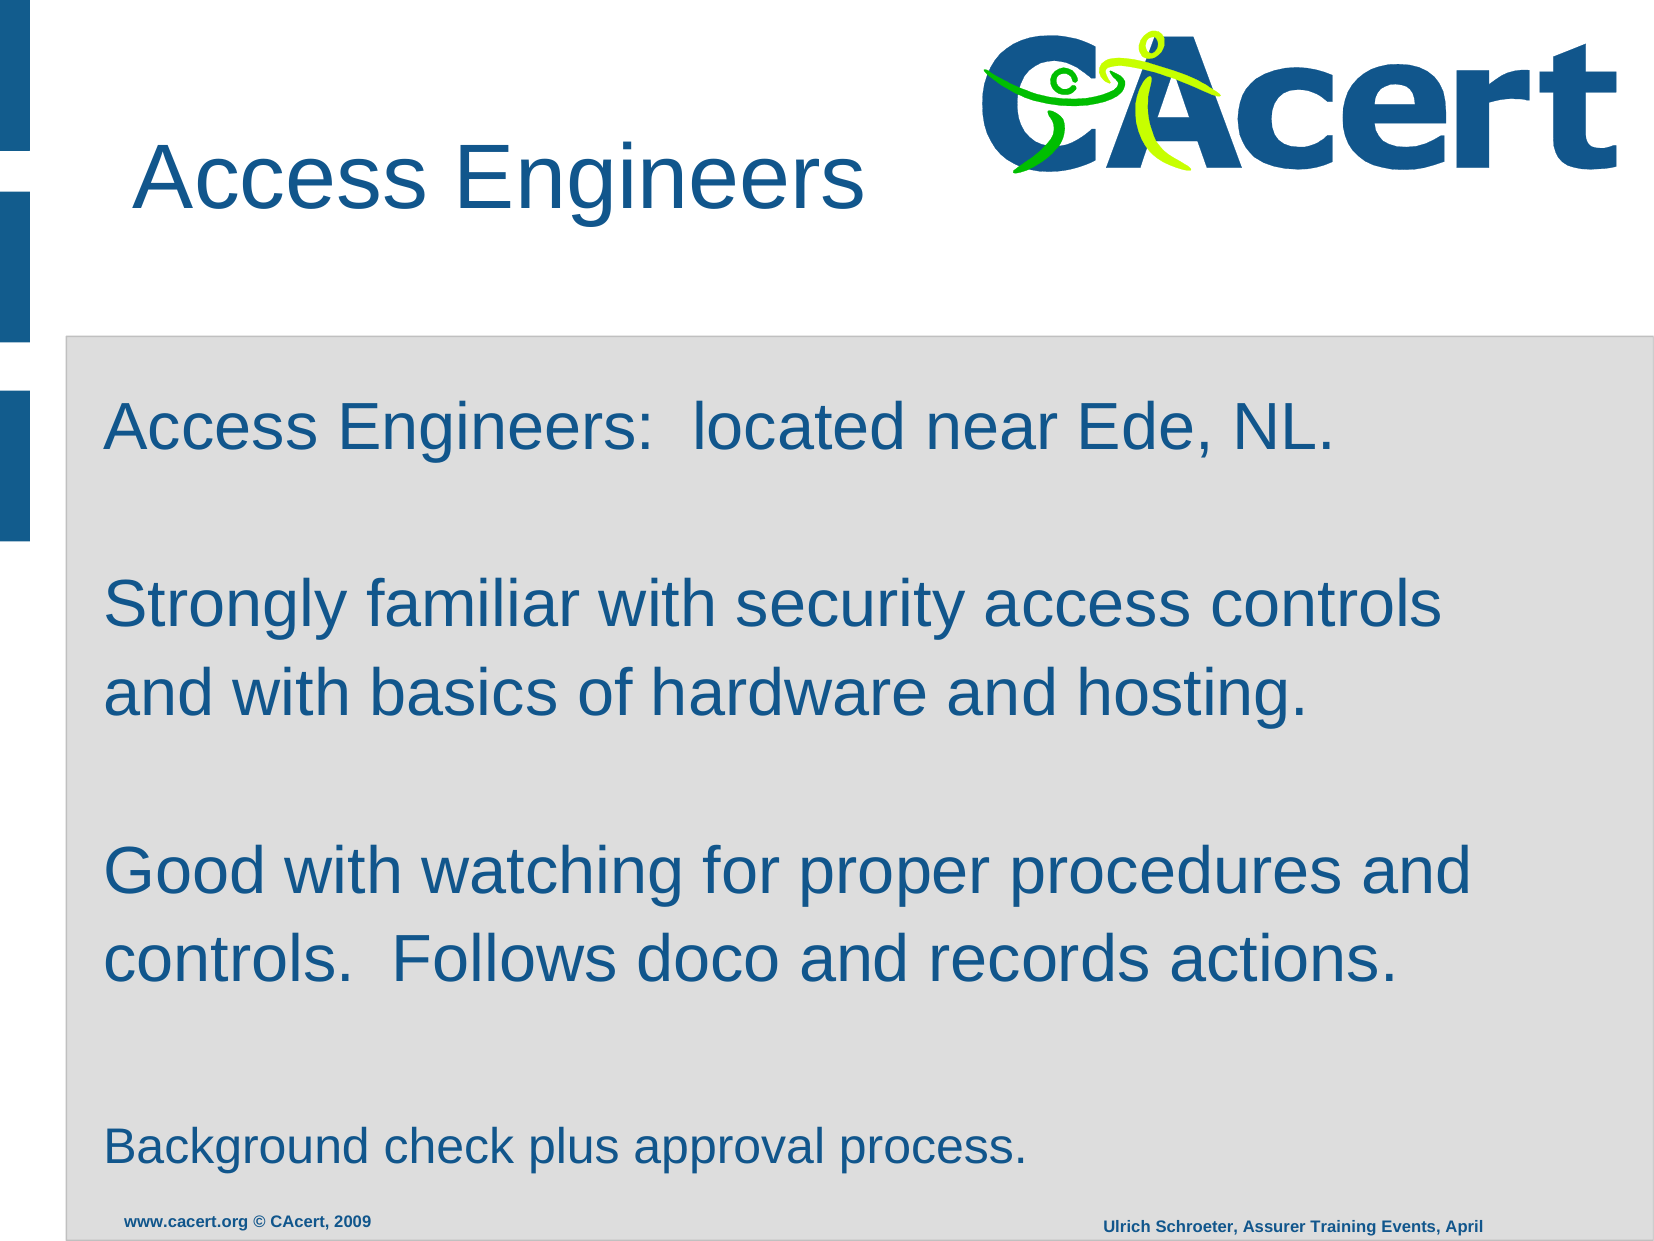

Access Engineers
Access Engineers: located near Ede, NL.
Strongly familiar with security access controls
and with basics of hardware and hosting.
Good with watching for proper procedures and
controls. Follows doco and records actions.
Background check plus approval process.